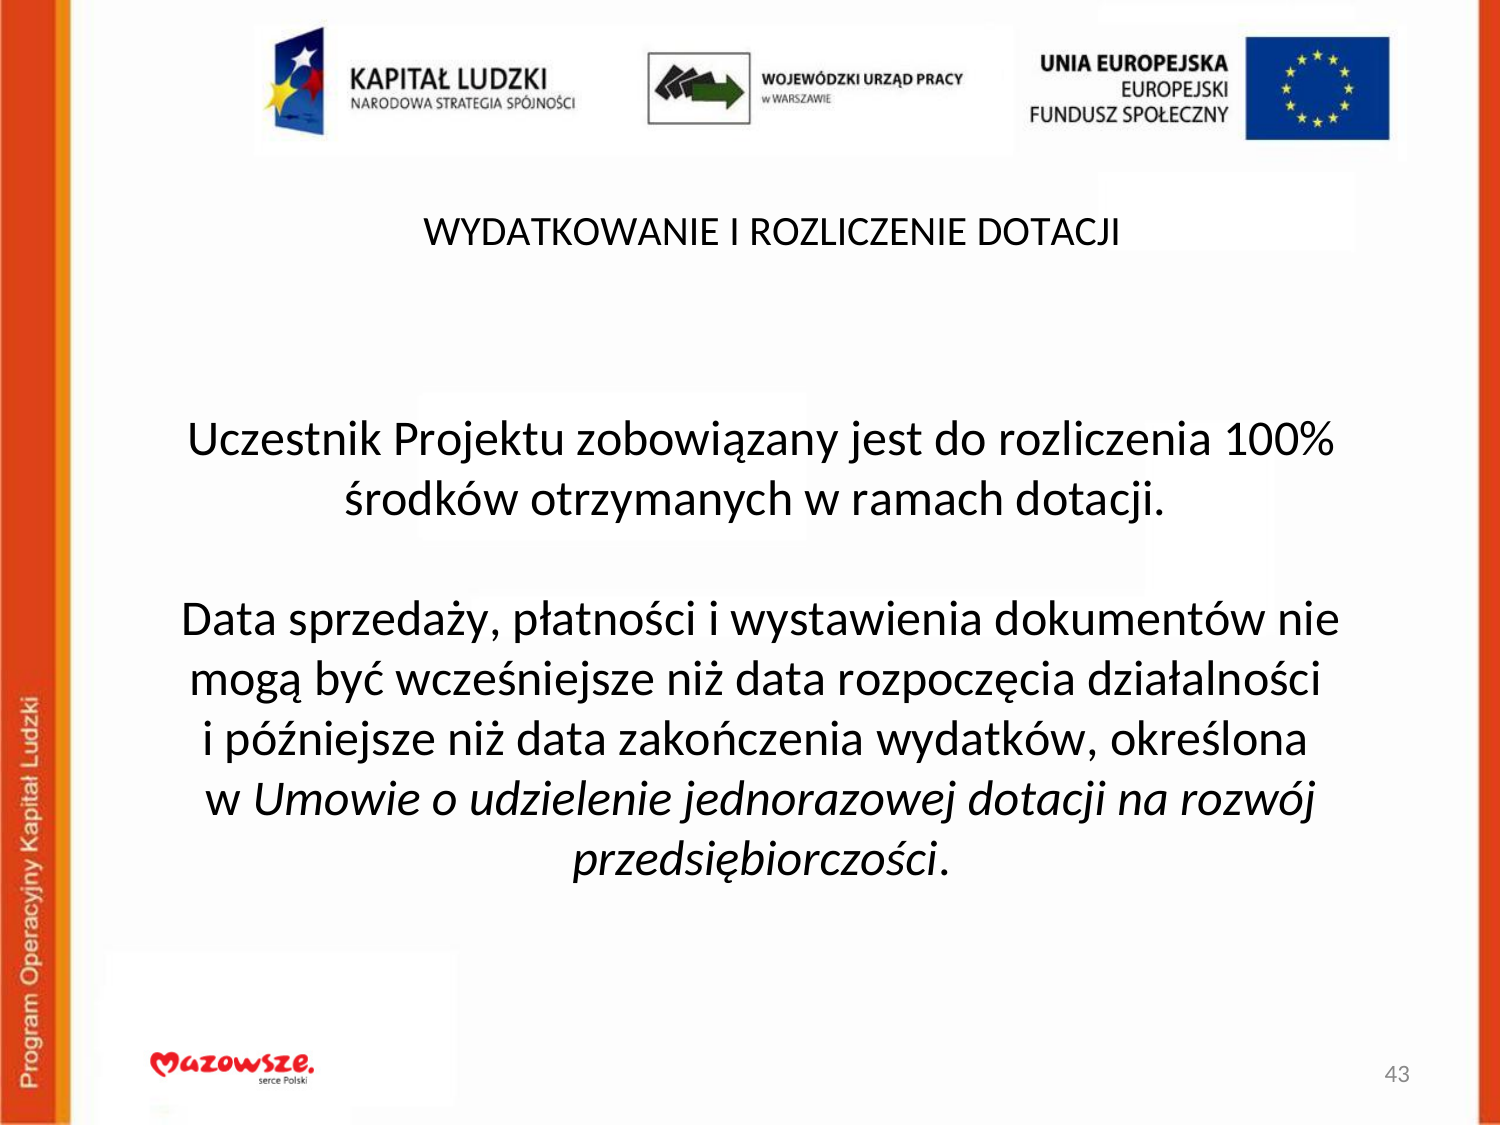

WYDATKOWANIE I ROZLICZENIE DOTACJI
# Uczestnik Projektu zobowiązany jest do rozliczenia 100% środków otrzymanych w ramach dotacji. Data sprzedaży, płatności i wystawienia dokumentów nie mogą być wcześniejsze niż data rozpoczęcia działalności i późniejsze niż data zakończenia wydatków, określona w Umowie o udzielenie jednorazowej dotacji na rozwój przedsiębiorczości.